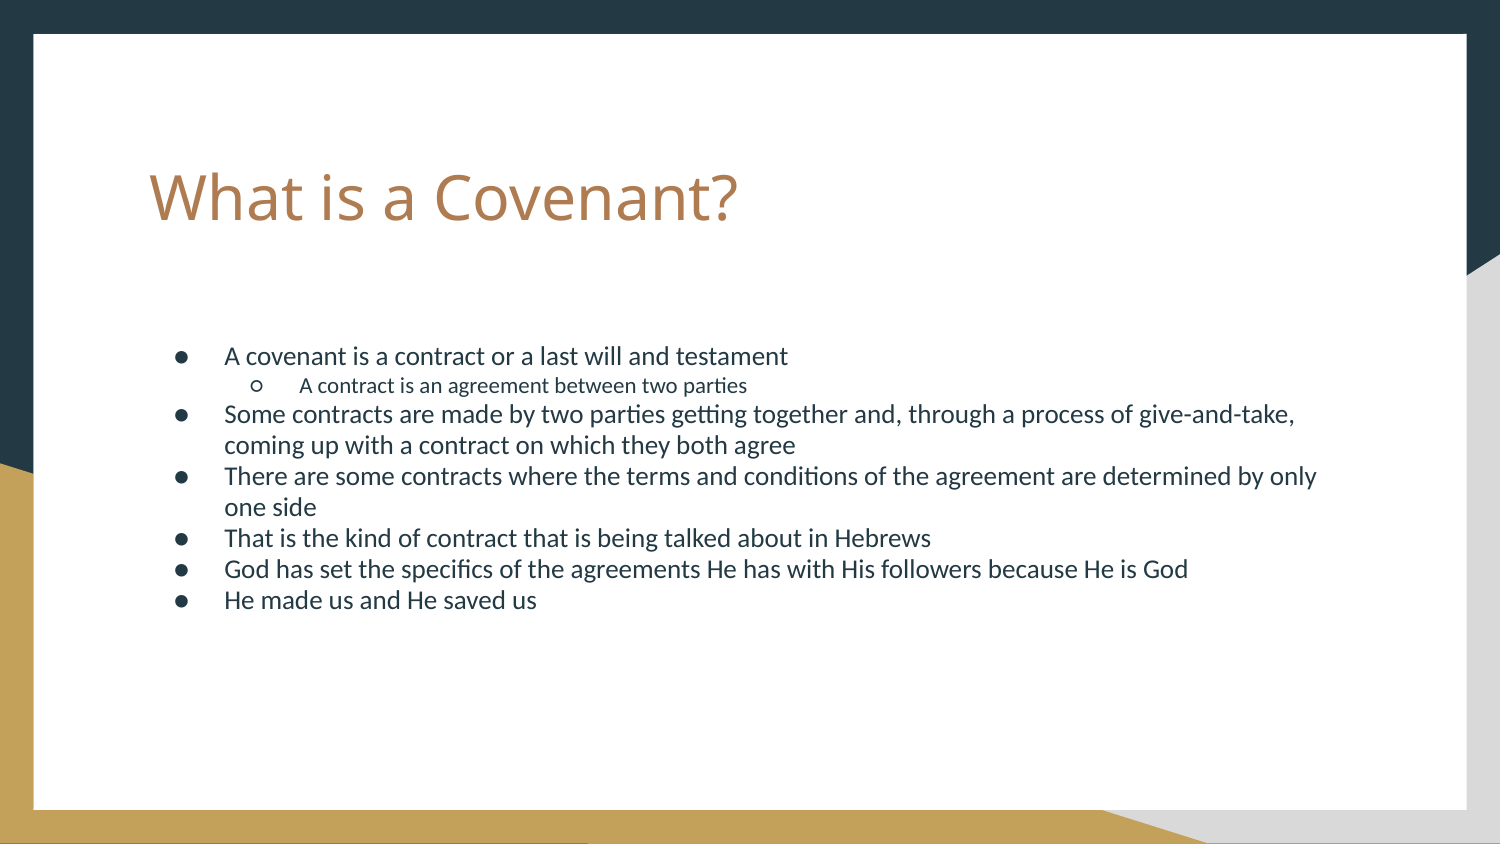

# What is a Covenant?
A covenant is a contract or a last will and testament
A contract is an agreement between two parties
Some contracts are made by two parties getting together and, through a process of give-and-take, coming up with a contract on which they both agree
There are some contracts where the terms and conditions of the agreement are determined by only one side
That is the kind of contract that is being talked about in Hebrews
God has set the specifics of the agreements He has with His followers because He is God
He made us and He saved us